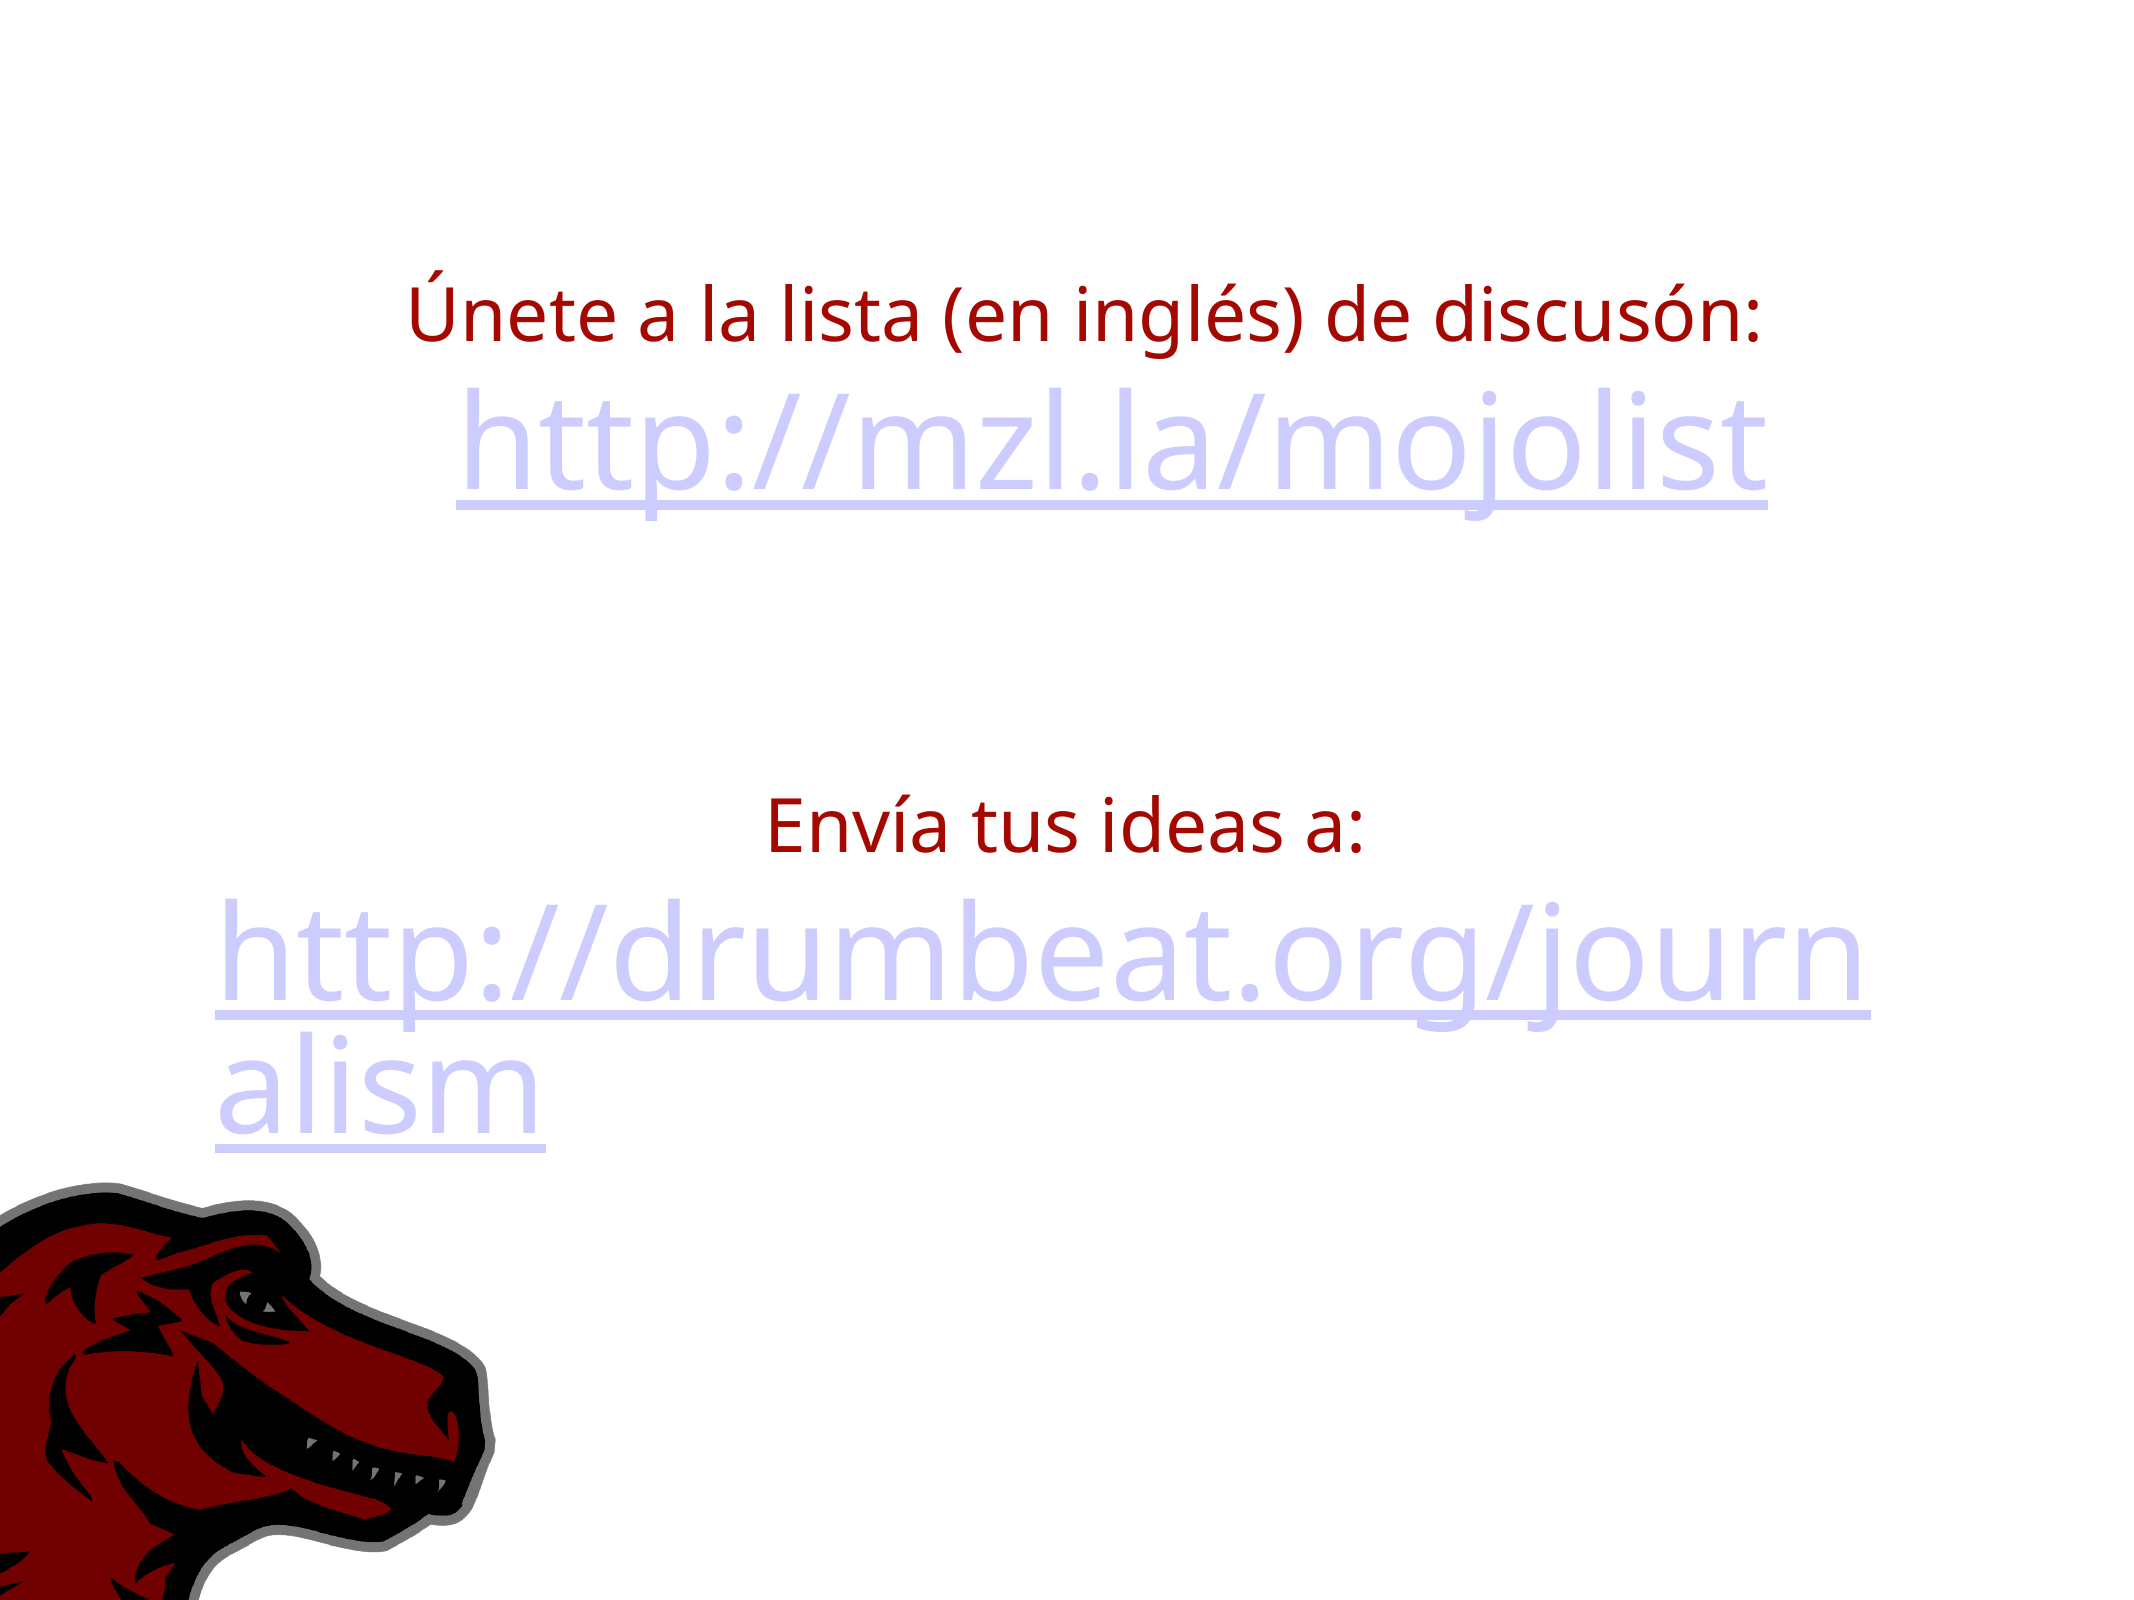

Únete a la lista (en inglés) de discusón:
http://mzl.la/mojolist
# Envía tus ideas a:
http://drumbeat.org/journalism